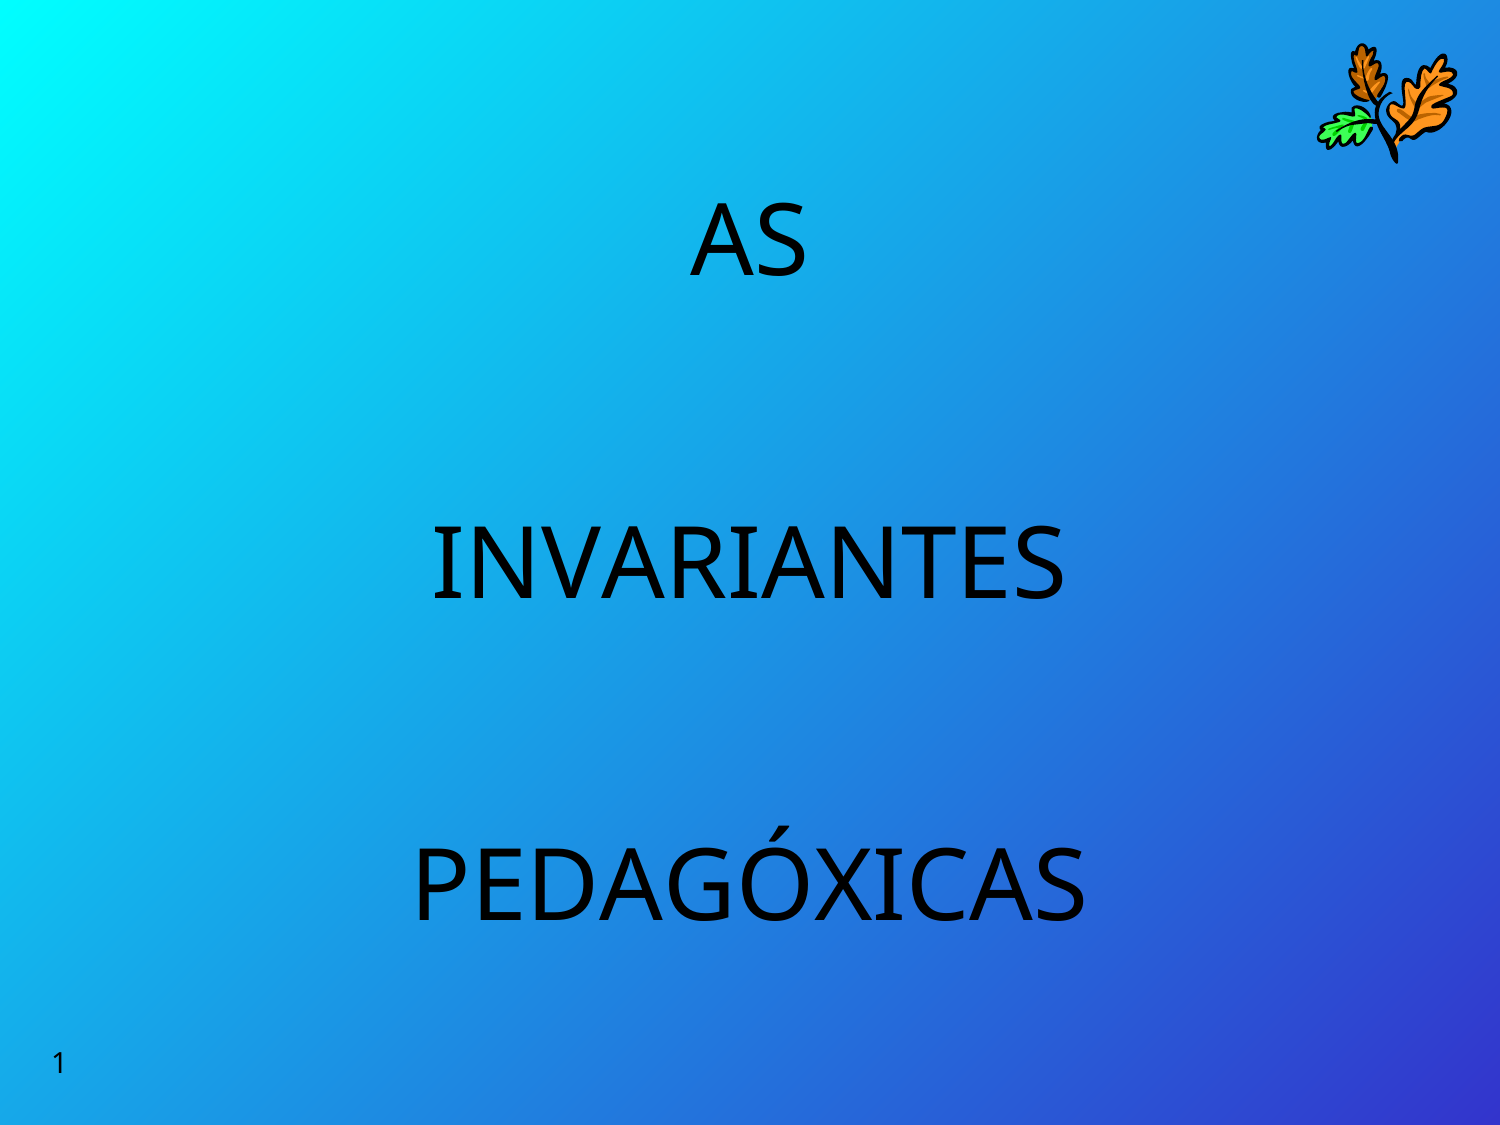

# AS
INVARIANTES
PEDAGÓXICAS
Célestin Freinet
1